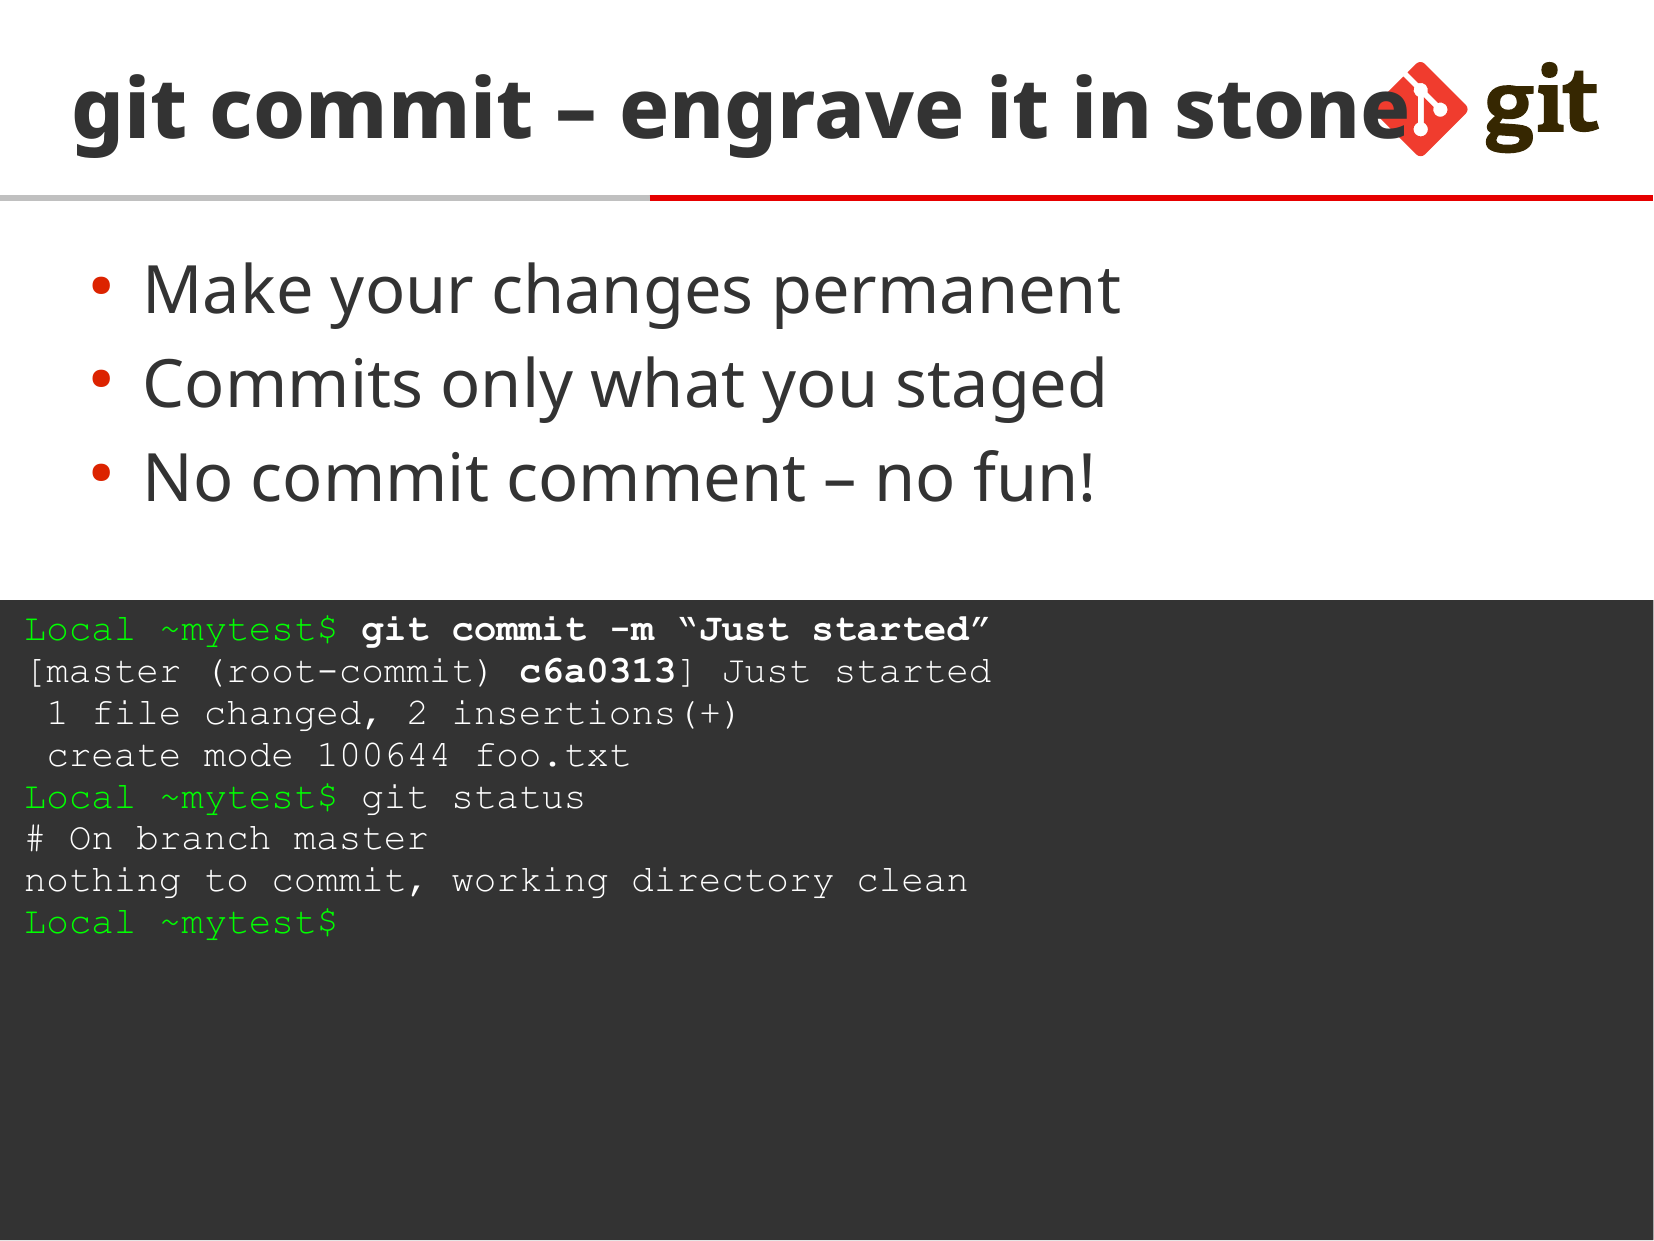

# git commit – engrave it in stone
Make your changes permanent
Commits only what you staged
No commit comment – no fun!
Local ~mytest$ git commit -m “Just started”
[master (root-commit) c6a0313] Just started
 1 file changed, 2 insertions(+)
 create mode 100644 foo.txt
Local ~mytest$ git status
# On branch master
nothing to commit, working directory clean
Local ~mytest$
22